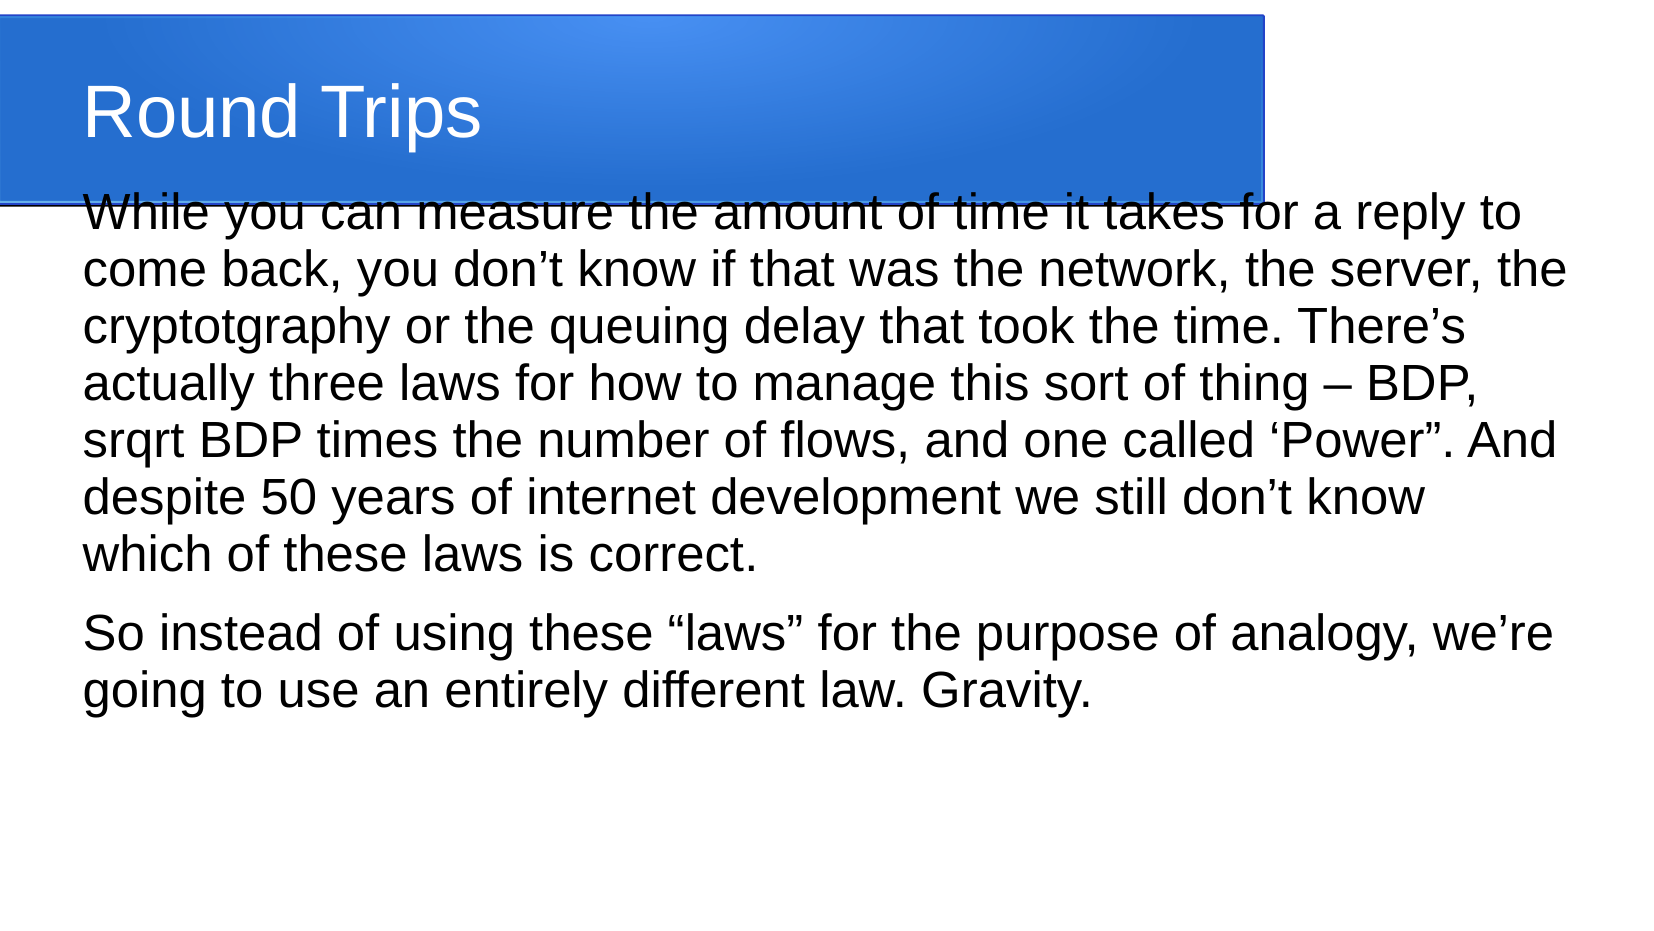

# Round Trips
While you can measure the amount of time it takes for a reply to come back, you don’t know if that was the network, the server, the cryptotgraphy or the queuing delay that took the time. There’s actually three laws for how to manage this sort of thing – BDP, srqrt BDP times the number of flows, and one called ‘Power”. And despite 50 years of internet development we still don’t know which of these laws is correct.
So instead of using these “laws” for the purpose of analogy, we’re going to use an entirely different law. Gravity.